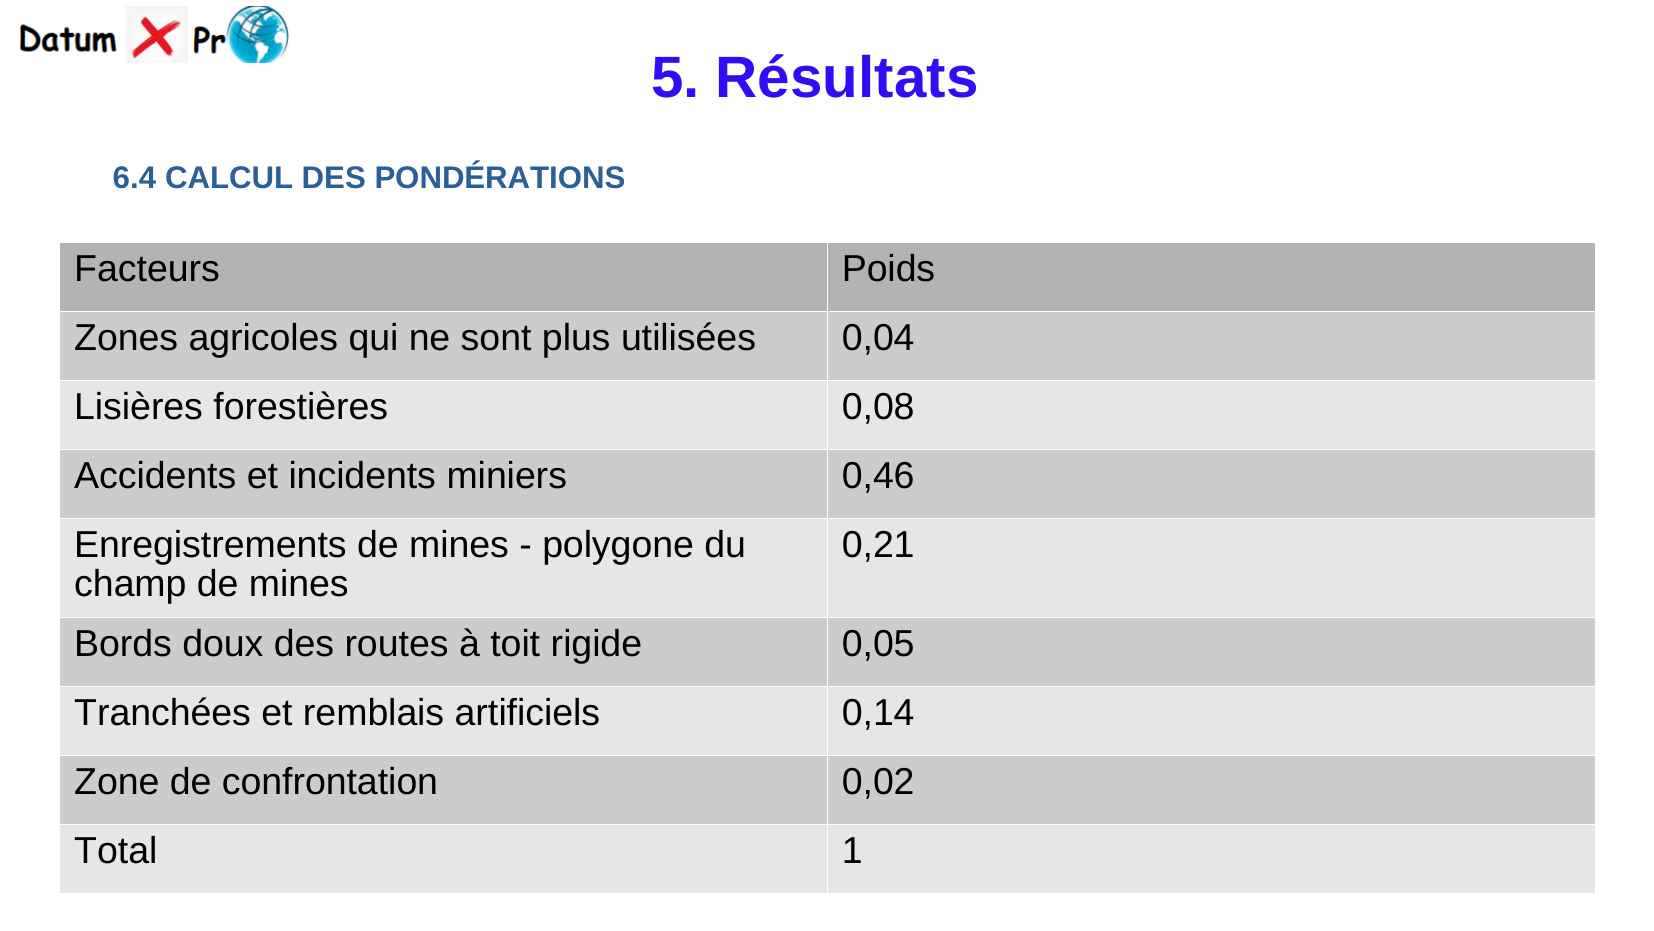

# 5. Résultats
6.4 CALCUL DES PONDÉRATIONS
| Facteurs | Poids |
| --- | --- |
| Zones agricoles qui ne sont plus utilisées | 0,04 |
| Lisières forestières | 0,08 |
| Accidents et incidents miniers | 0,46 |
| Enregistrements de mines - polygone du champ de mines | 0,21 |
| Bords doux des routes à toit rigide | 0,05 |
| Tranchées et remblais artificiels | 0,14 |
| Zone de confrontation | 0,02 |
| Total | 1 |